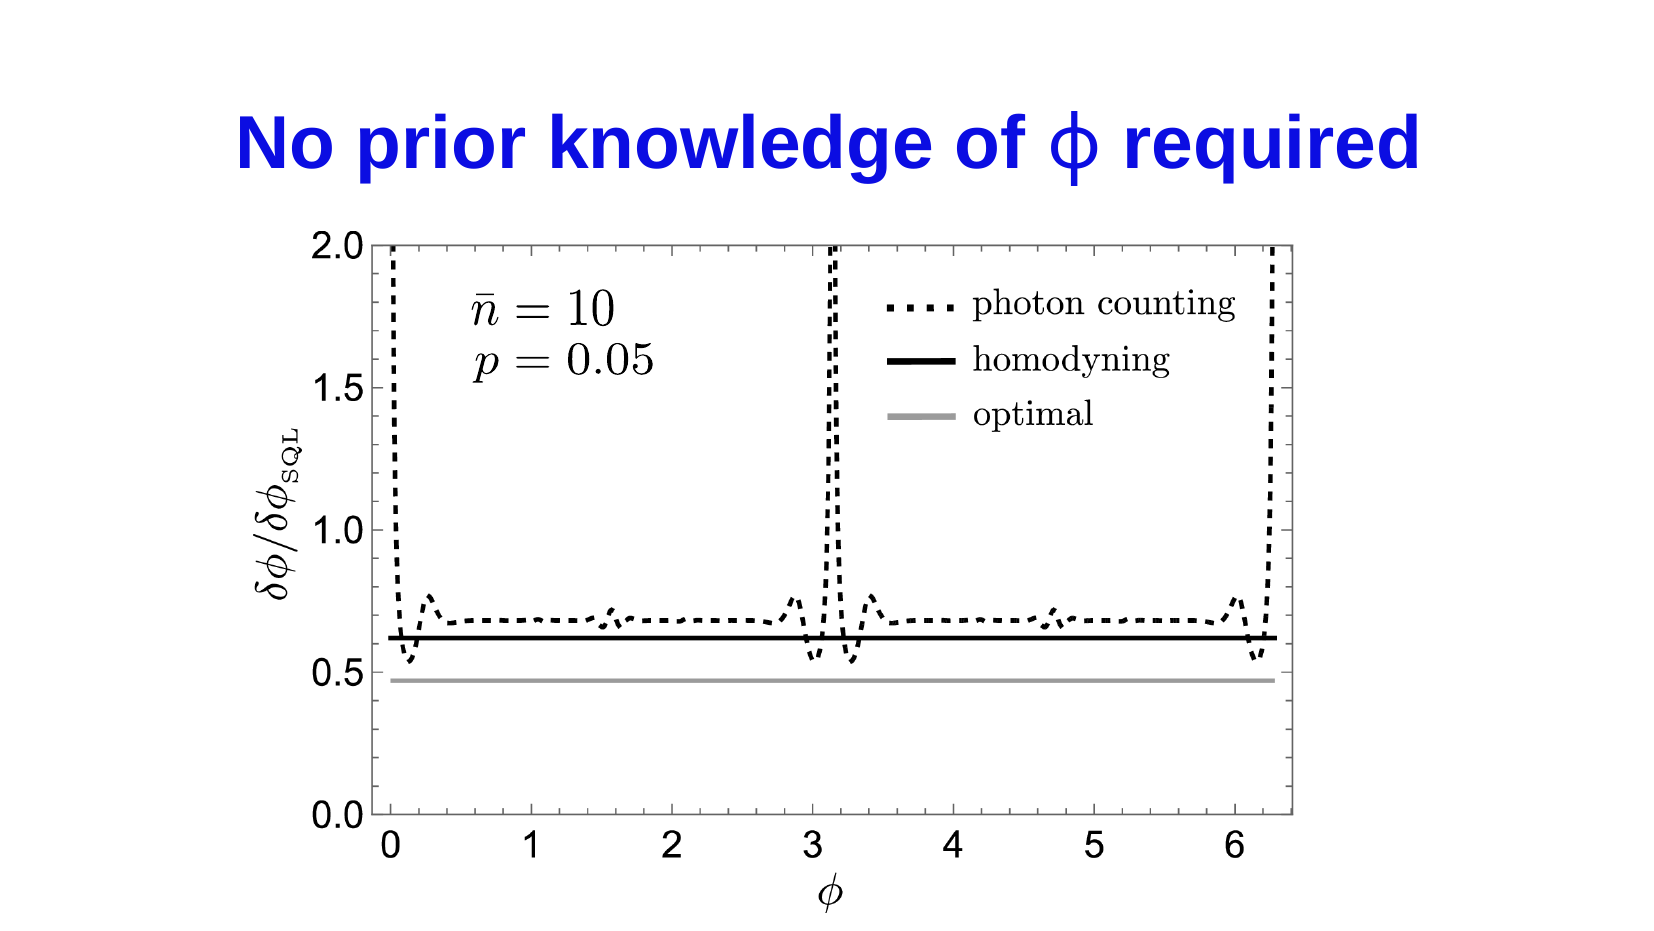

# No prior knowledge of ϕ required